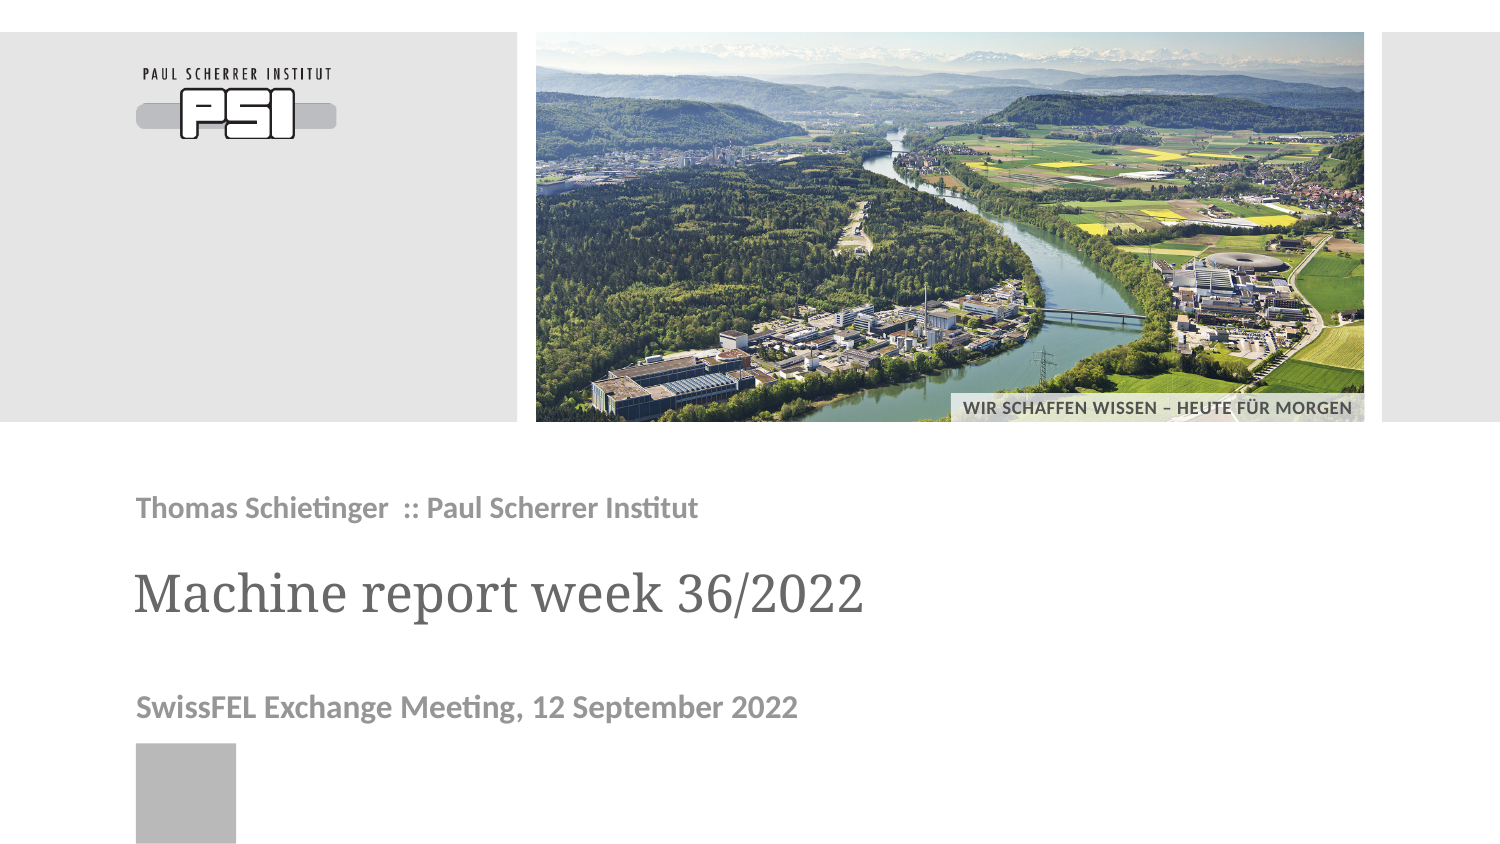

Thomas Schietinger :: Paul Scherrer Institut
# Machine report week 36/2022
SwissFEL Exchange Meeting, 12 September 2022